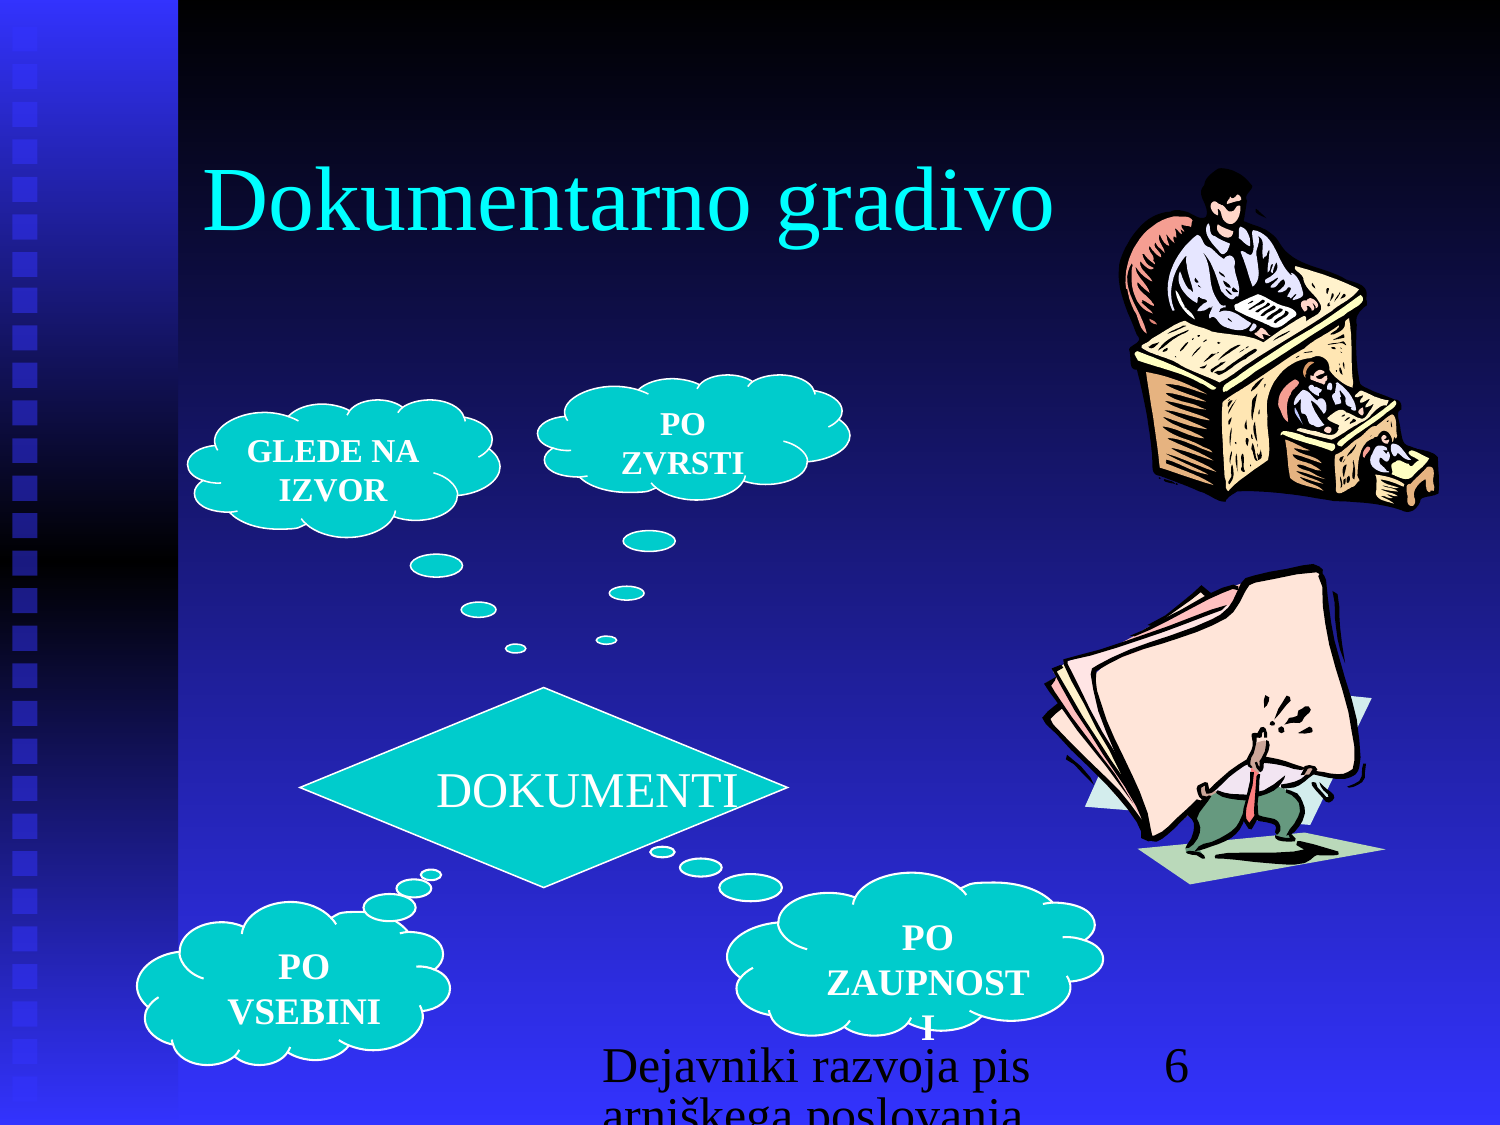

# Dokumentarno gradivo
PO ZVRSTI
GLEDE NA IZVOR
DOKUMENTI
PO ZAUPNOSTI
PO VSEBINI
Dejavniki razvoja pisarniškega poslovanja
6